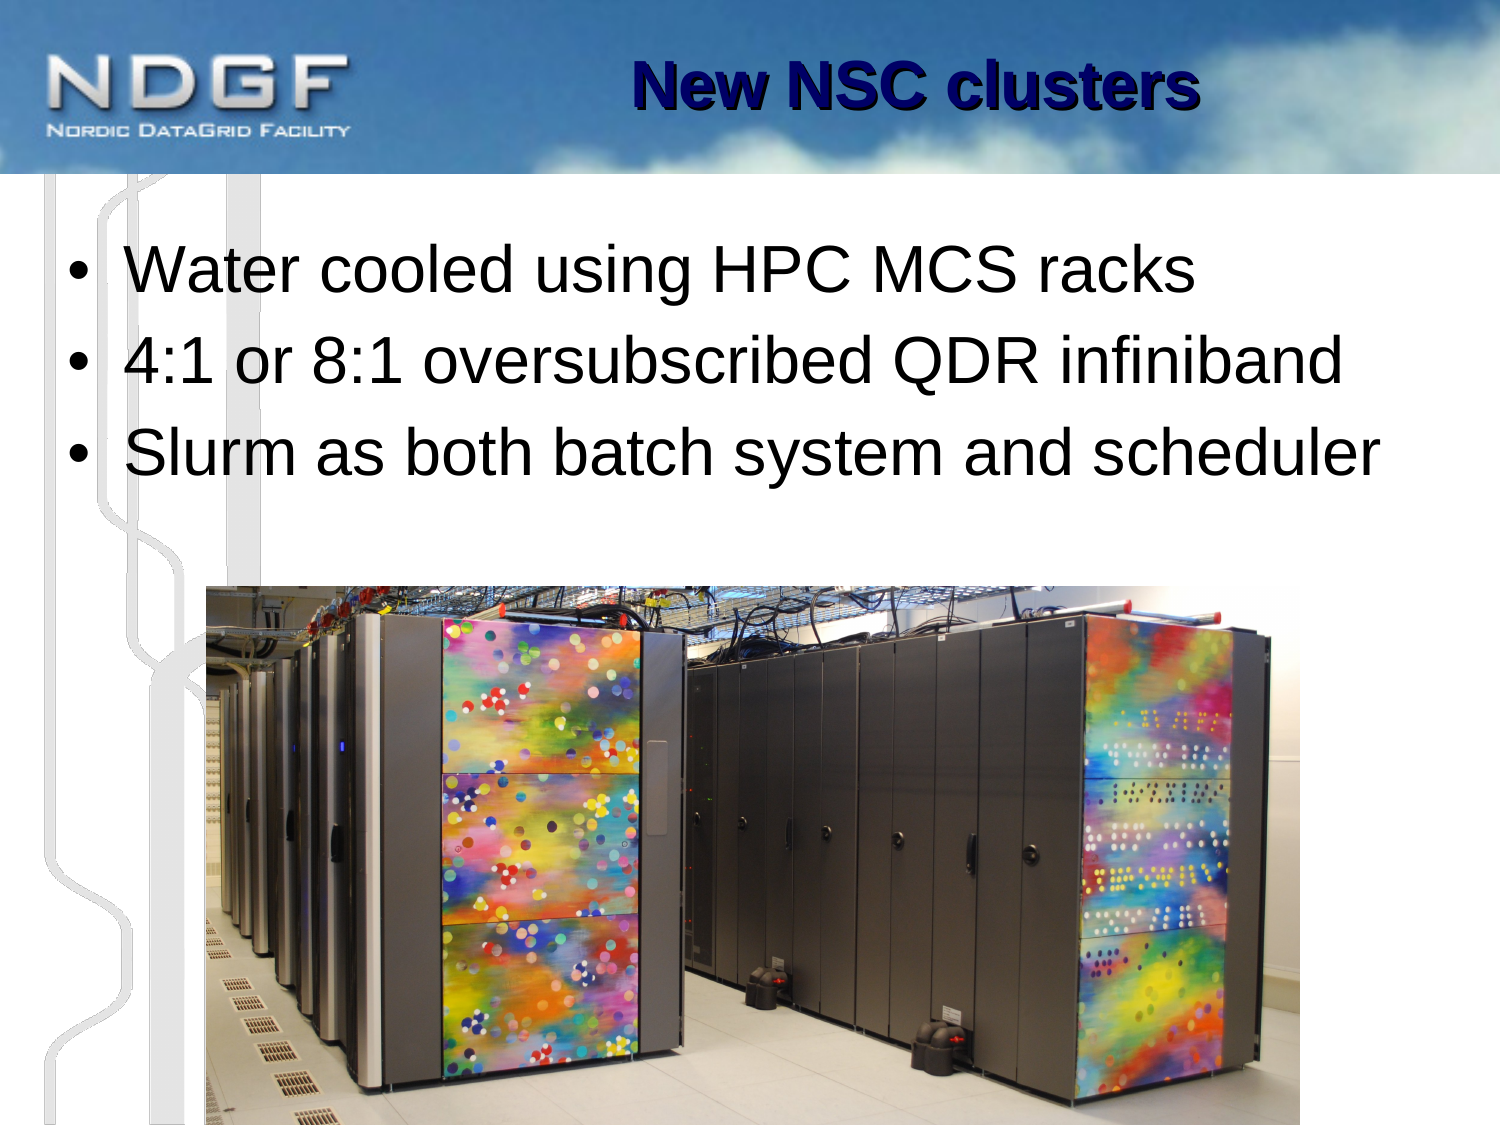

# New NSC clusters
Water cooled using HPC MCS racks
4:1 or 8:1 oversubscribed QDR infiniband
Slurm as both batch system and scheduler